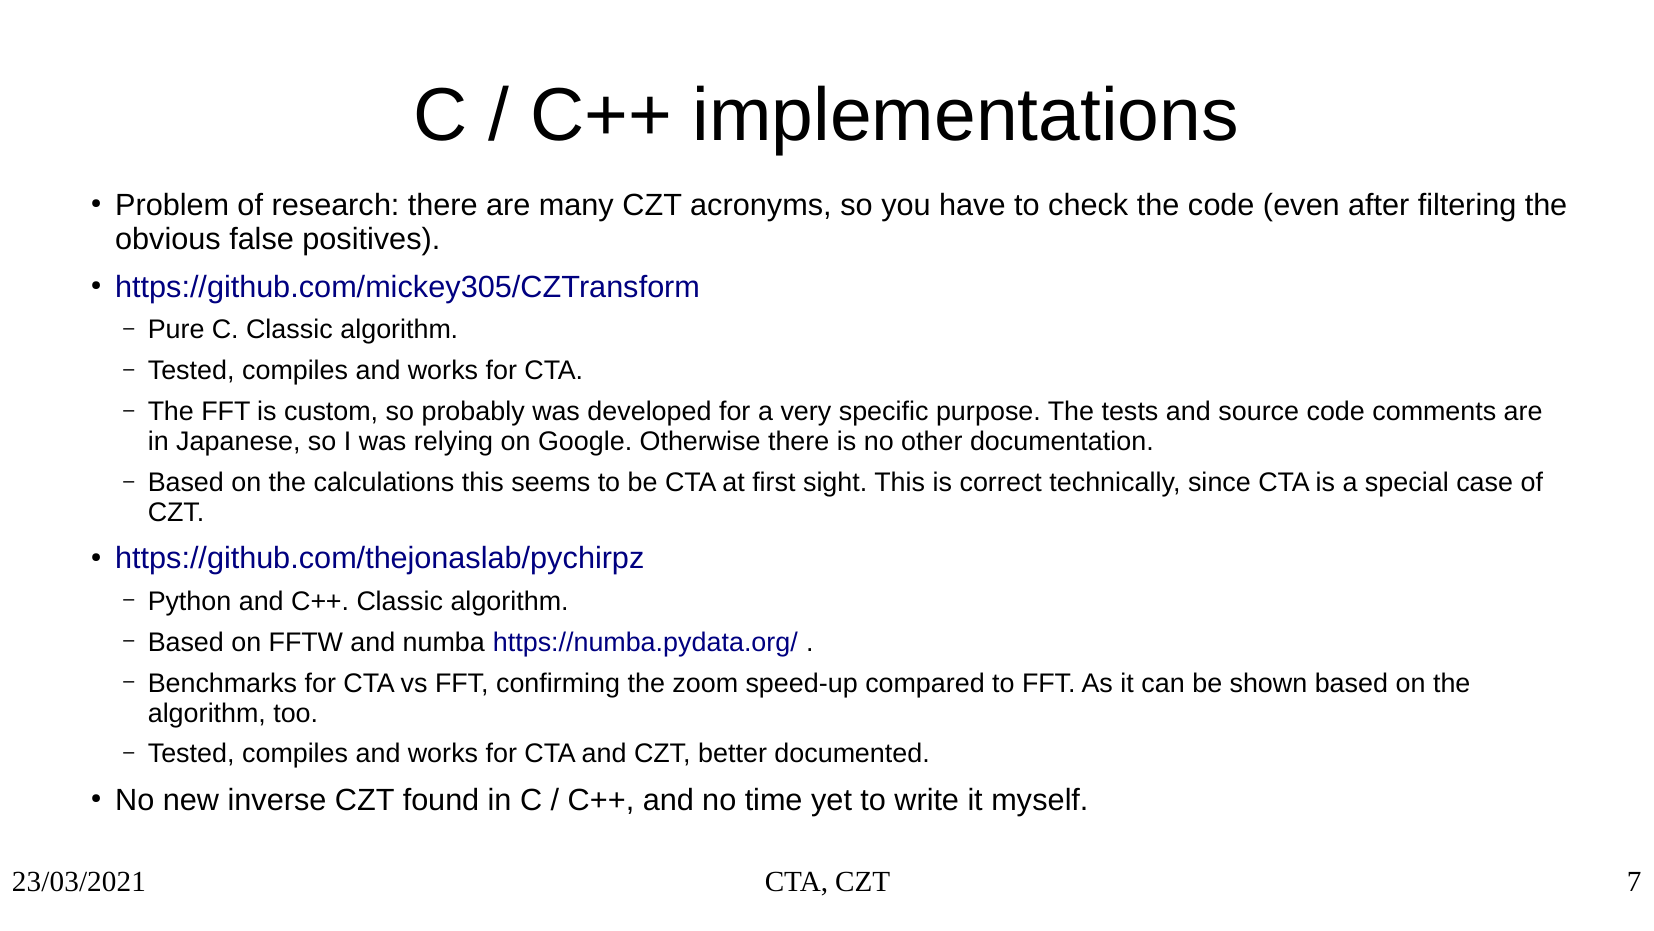

# C / C++ implementations
Problem of research: there are many CZT acronyms, so you have to check the code (even after filtering the obvious false positives).
https://github.com/mickey305/CZTransform
Pure C. Classic algorithm.
Tested, compiles and works for CTA.
The FFT is custom, so probably was developed for a very specific purpose. The tests and source code comments are in Japanese, so I was relying on Google. Otherwise there is no other documentation.
Based on the calculations this seems to be CTA at first sight. This is correct technically, since CTA is a special case of CZT.
https://github.com/thejonaslab/pychirpz
Python and C++. Classic algorithm.
Based on FFTW and numba https://numba.pydata.org/ .
Benchmarks for CTA vs FFT, confirming the zoom speed-up compared to FFT. As it can be shown based on the algorithm, too.
Tested, compiles and works for CTA and CZT, better documented.
No new inverse CZT found in C / C++, and no time yet to write it myself.
23/03/2021
CTA, CZT
7